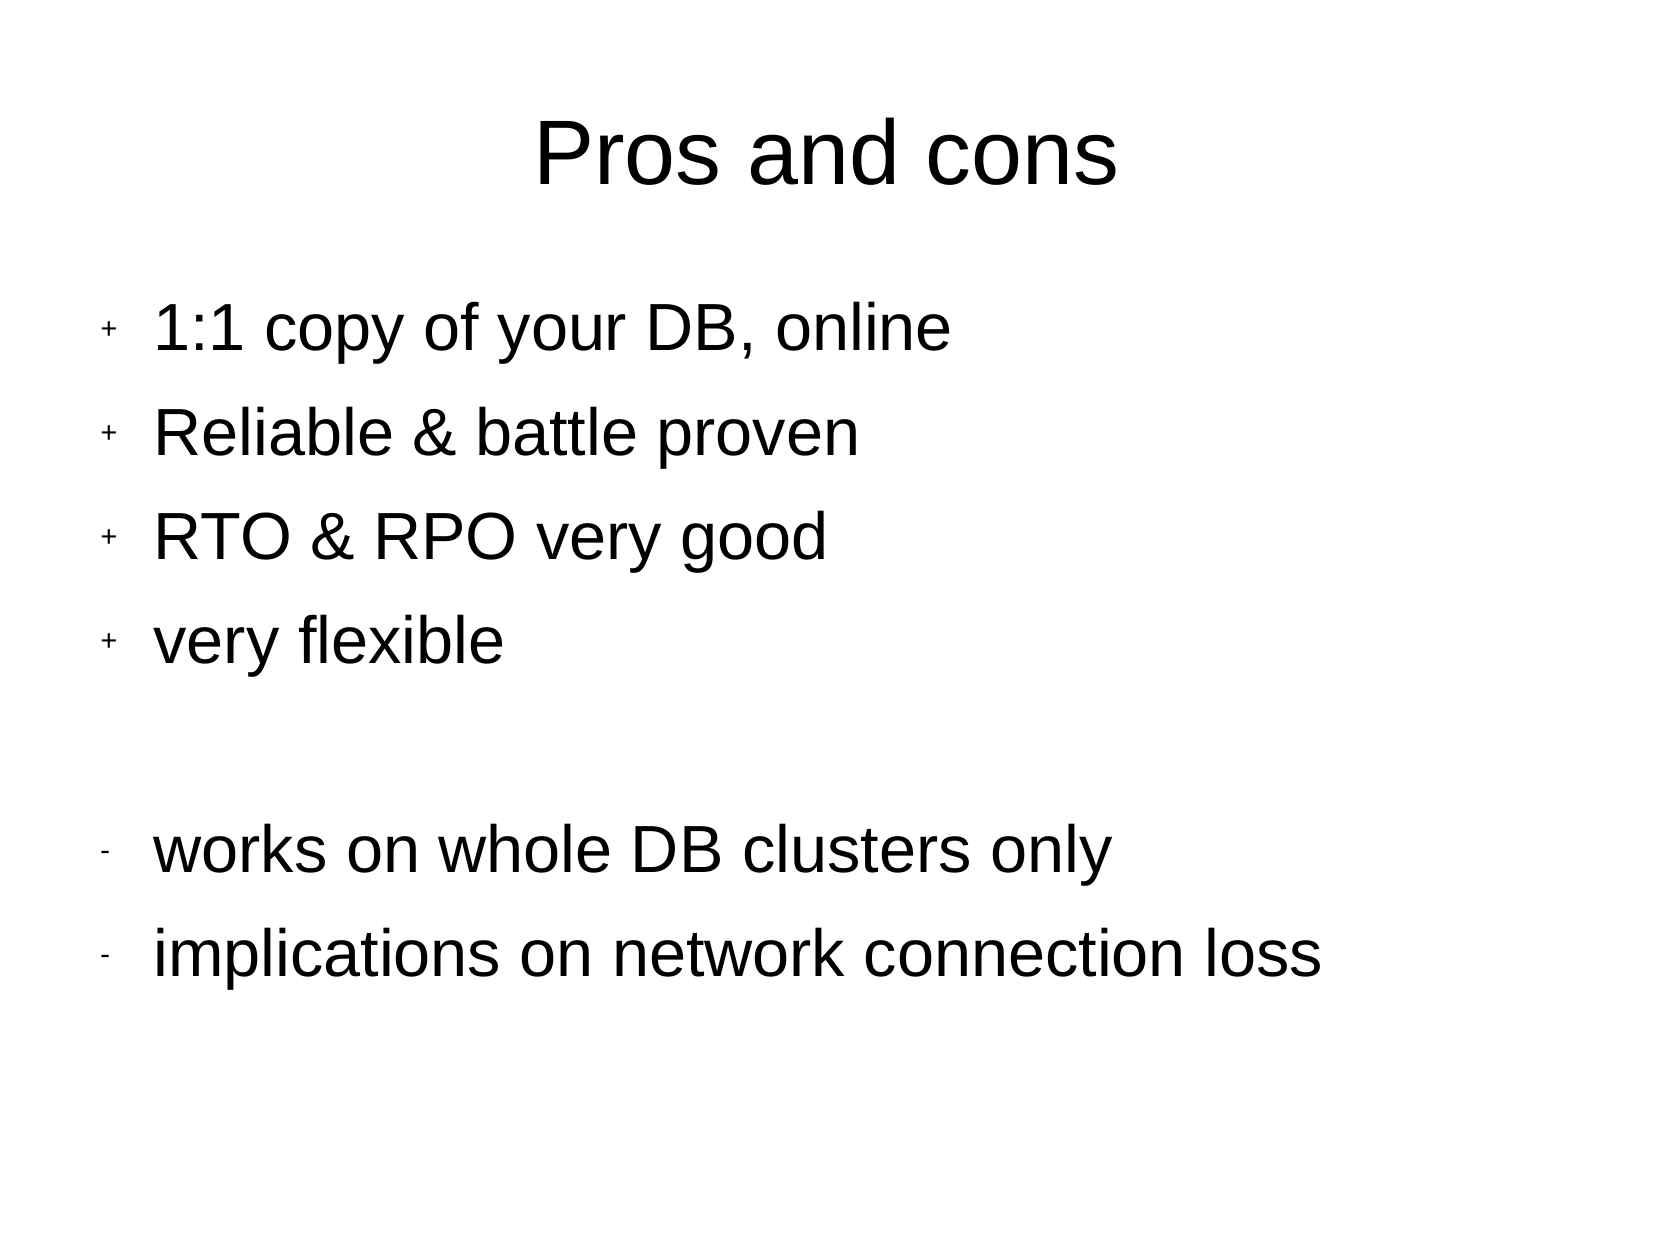

# Pros and cons
1:1 copy of your DB, online
Reliable & battle proven
RTO & RPO very good
very flexible
works on whole DB clusters only
implications on network connection loss